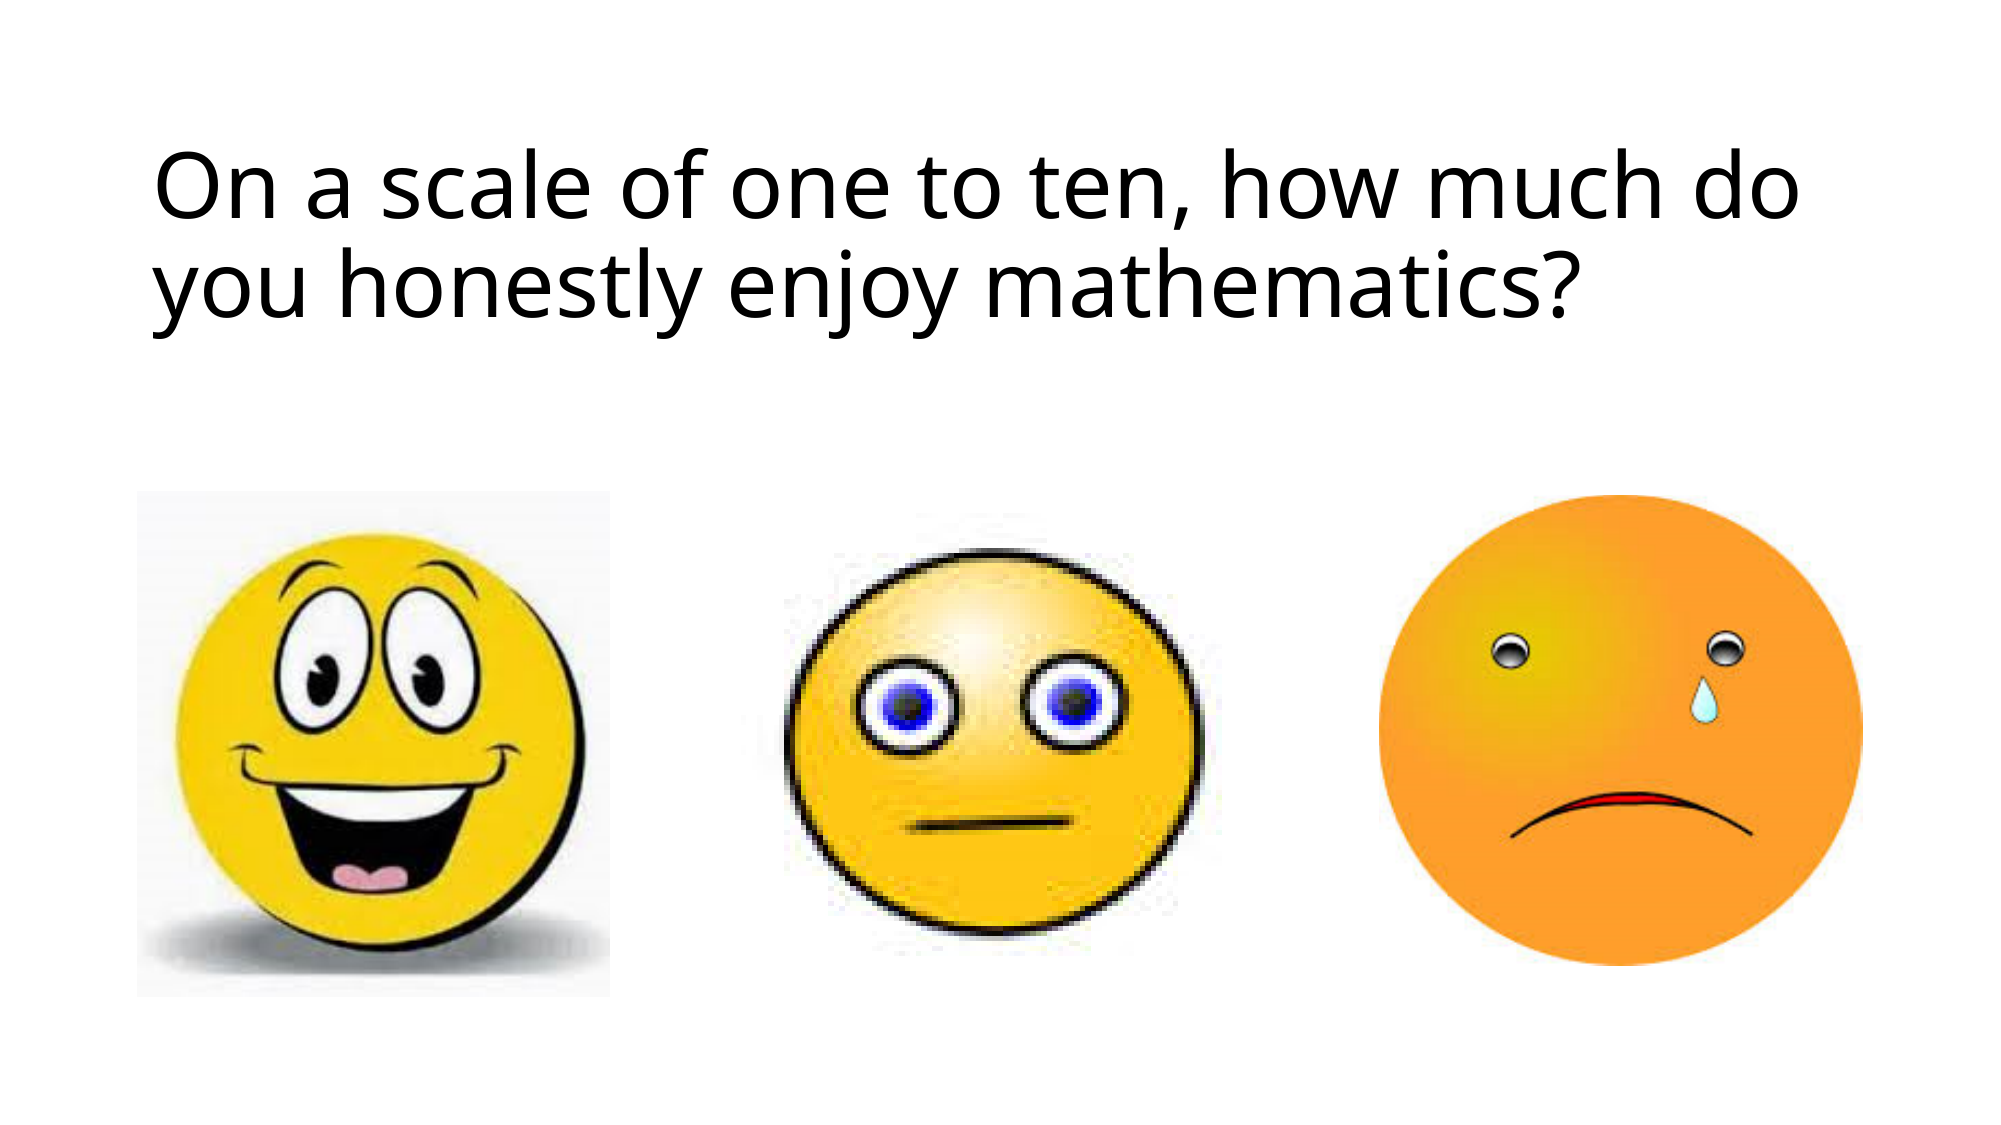

# On a scale of one to ten, how much do you honestly enjoy mathematics?